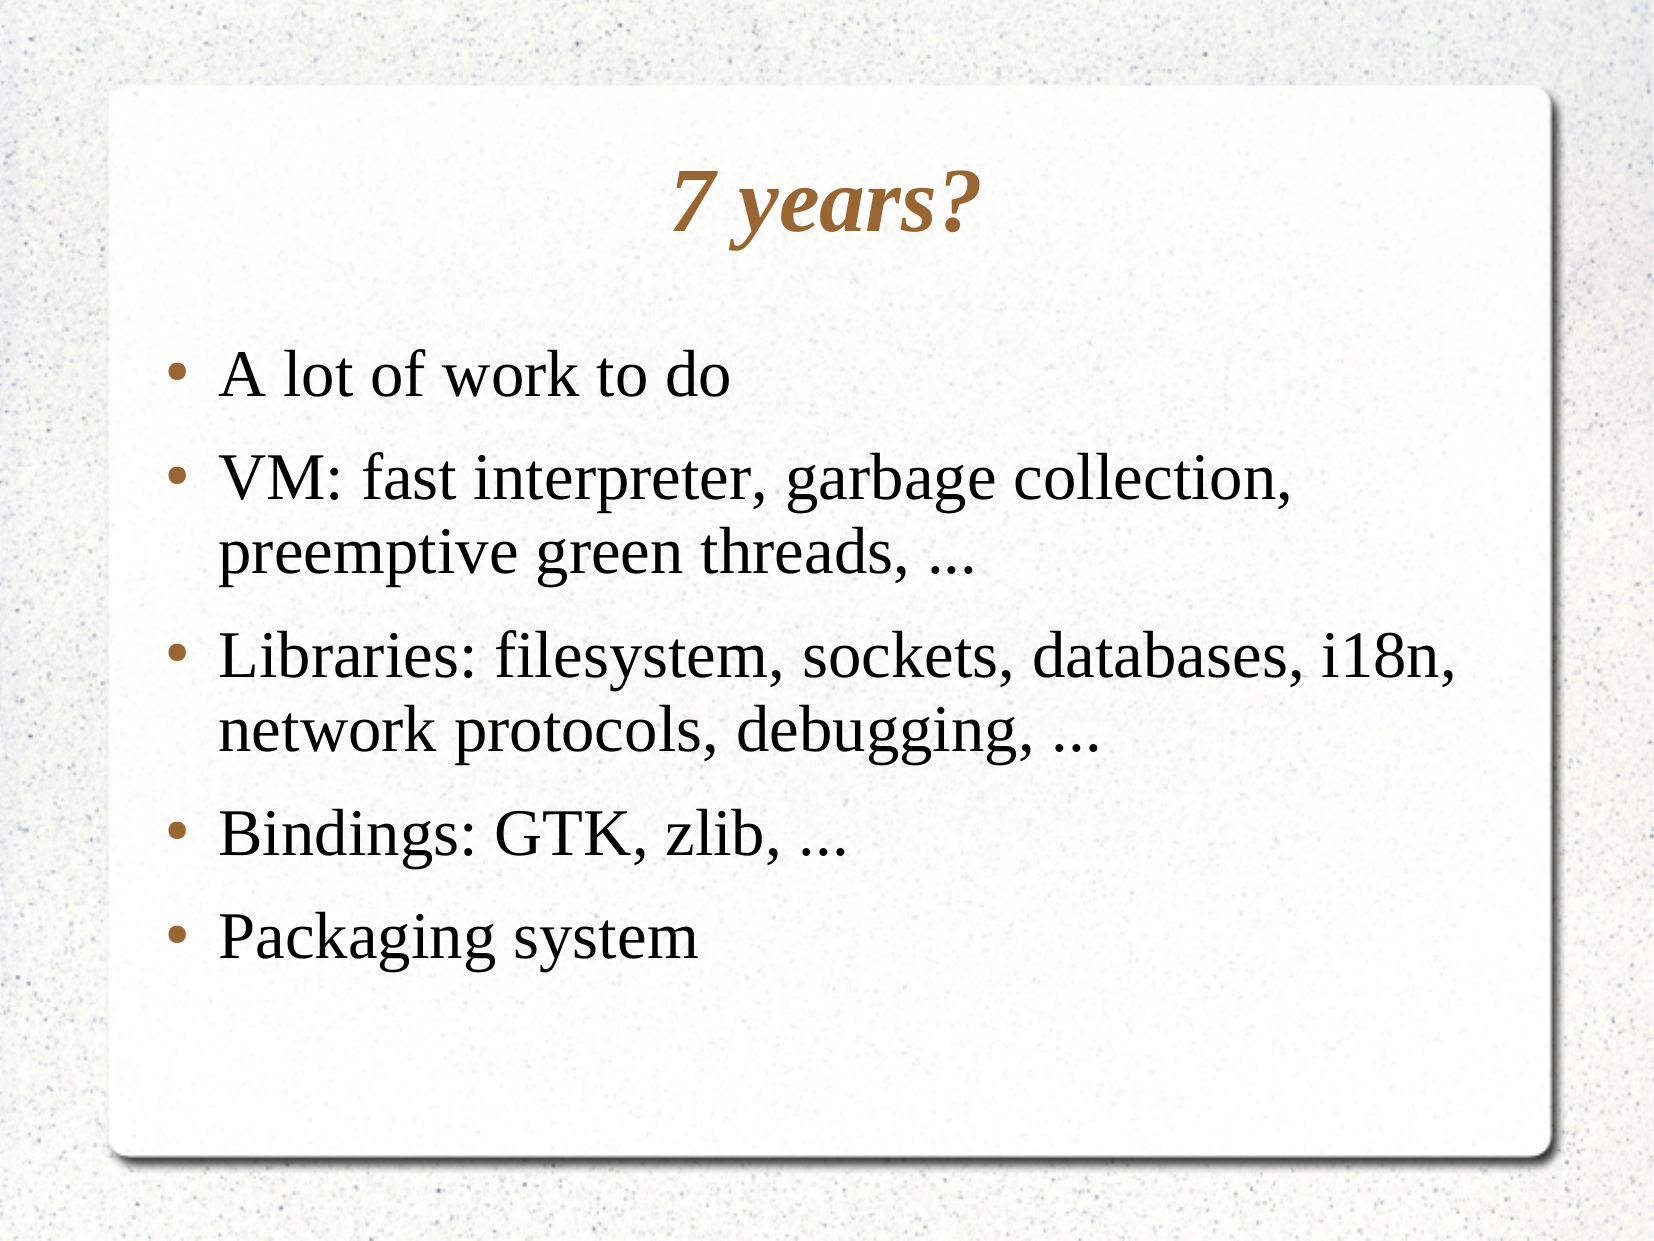

# 7 years?
A lot of work to do
VM: fast interpreter, garbage collection, preemptive green threads, ...
Libraries: filesystem, sockets, databases, i18n, network protocols, debugging, ...
Bindings: GTK, zlib, ...
Packaging system